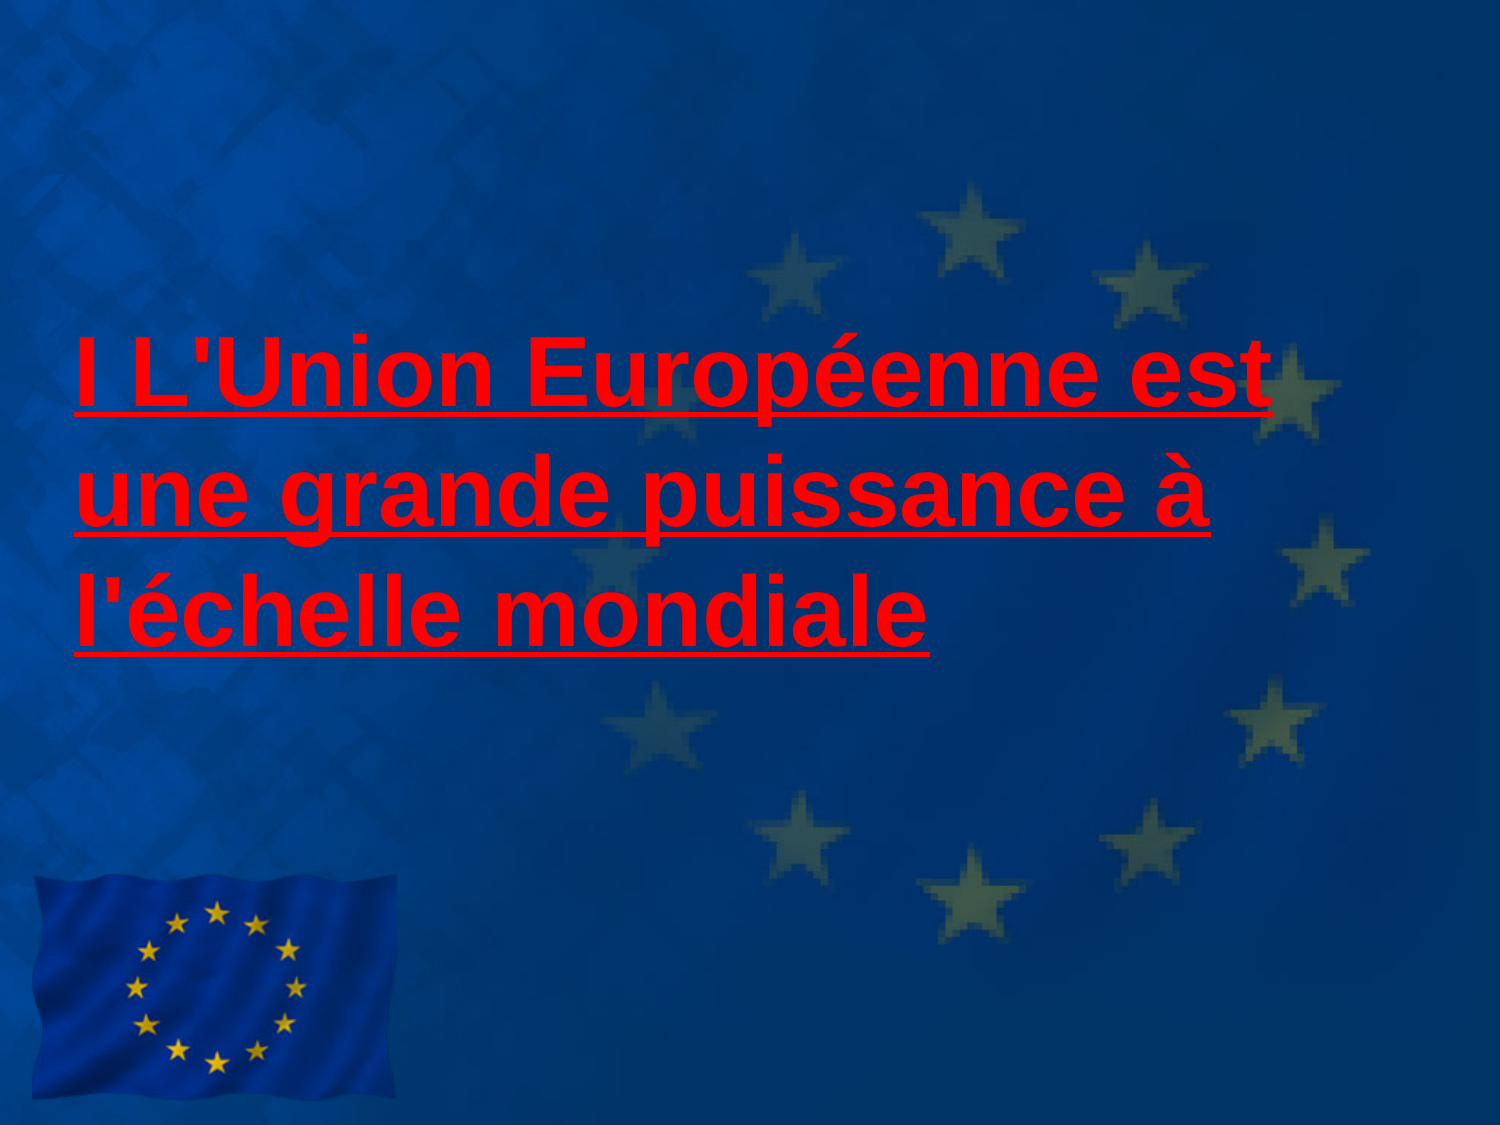

I L'Union Européenne est une grande puissance à l'échelle mondiale